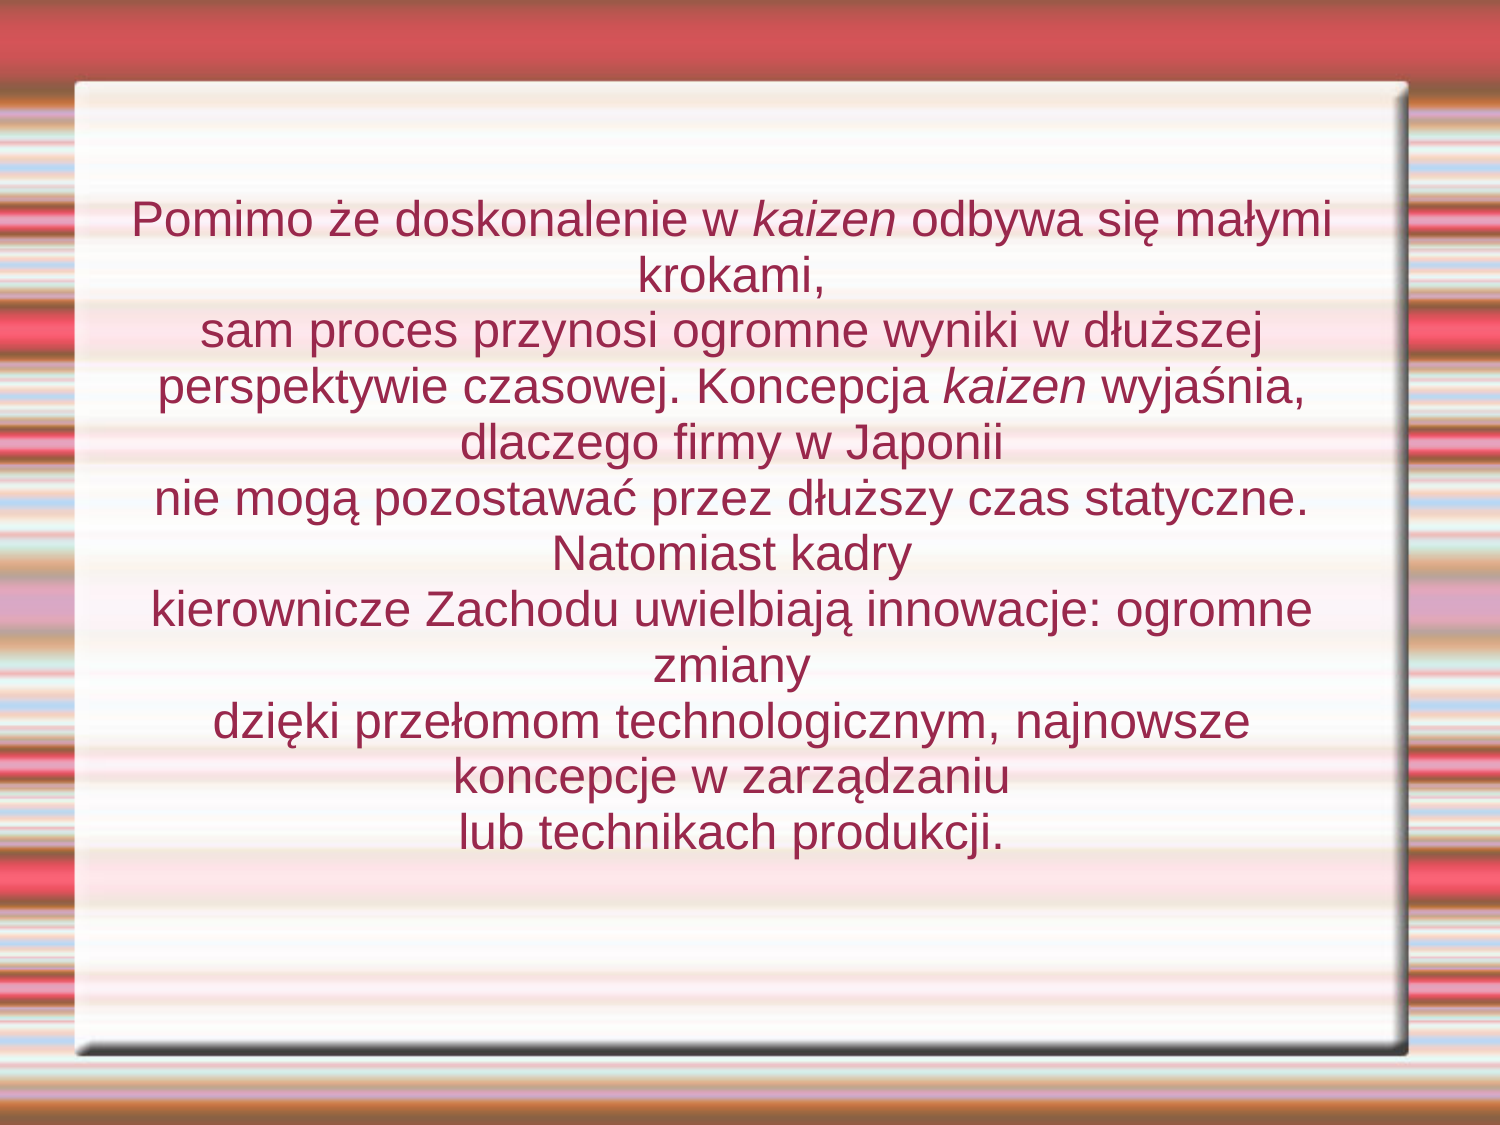

# Pomimo że doskonalenie w kaizen odbywa się małymi krokami,
sam proces przynosi ogromne wyniki w dłuższej perspektywie czasowej. Koncepcja kaizen wyjaśnia, dlaczego firmy w Japonii
nie mogą pozostawać przez dłuższy czas statyczne. Natomiast kadry
kierownicze Zachodu uwielbiają innowacje: ogromne zmiany
dzięki przełomom technologicznym, najnowsze koncepcje w zarządzaniu
lub technikach produkcji.